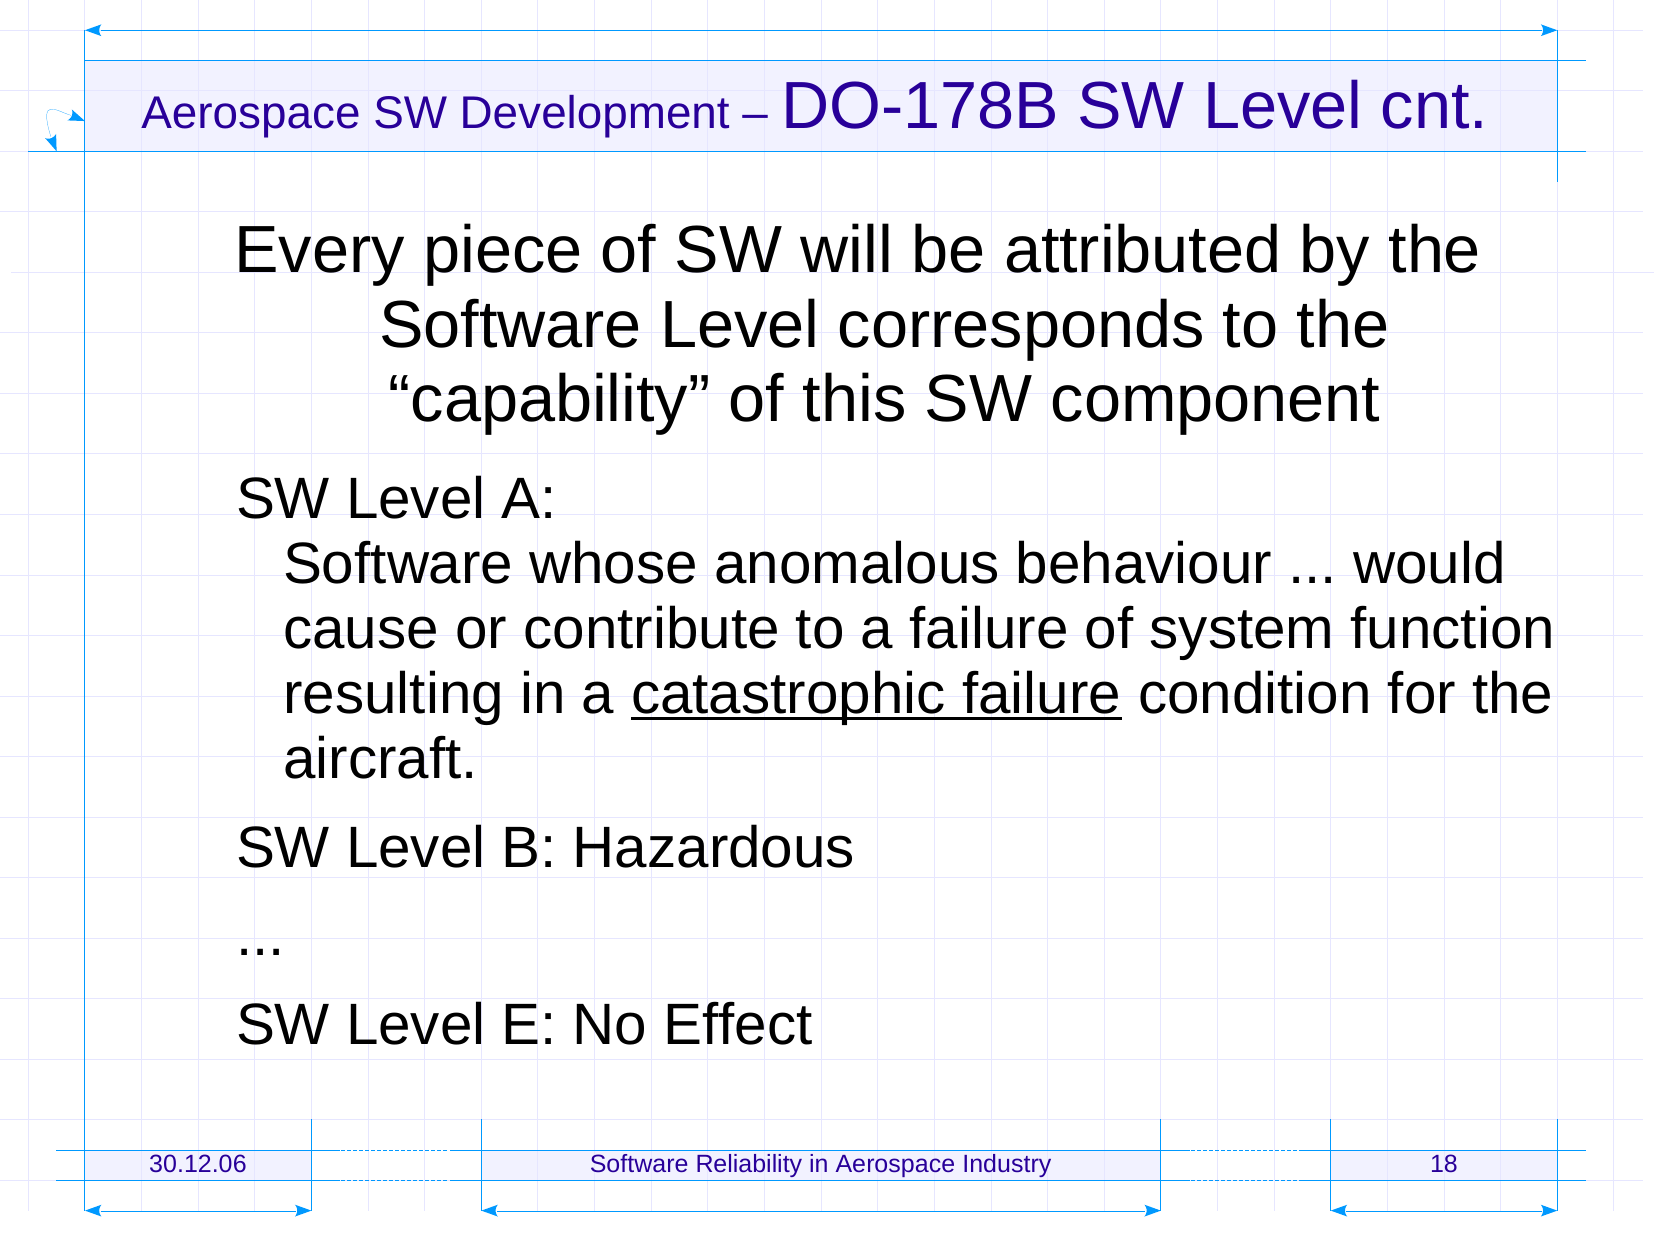

# Aerospace SW Development – DO-178B SW Level cnt.
Every piece of SW will be attributed by the Software Level corresponds to the “capability” of this SW component
SW Level A:
Software whose anomalous behaviour ... would cause or contribute to a failure of system function resulting in a catastrophic failure condition for the aircraft.
SW Level B: Hazardous
...
SW Level E: No Effect
30.12.06
Software Reliability in Aerospace Industry
18